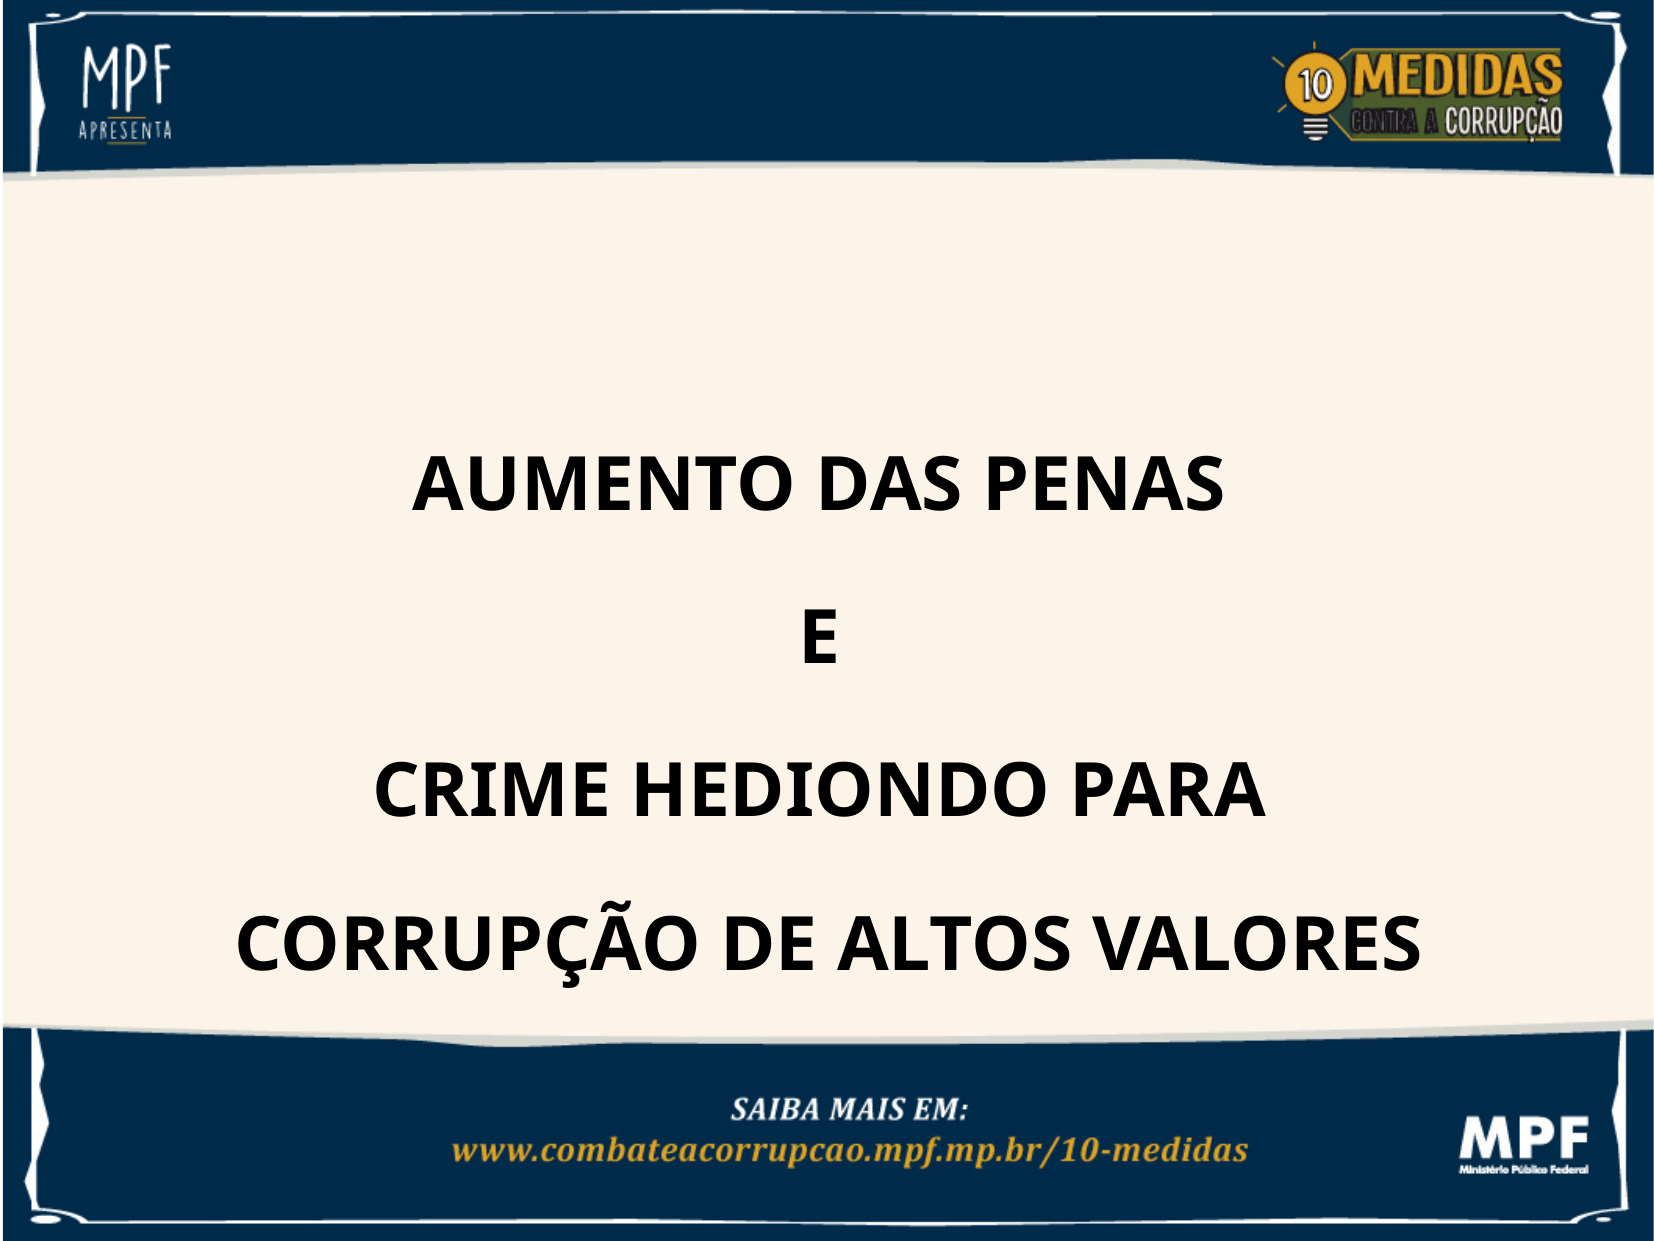

AUMENTO DAS PENAS
E
CRIME HEDIONDO PARA
CORRUPÇÃO DE ALTOS VALORES